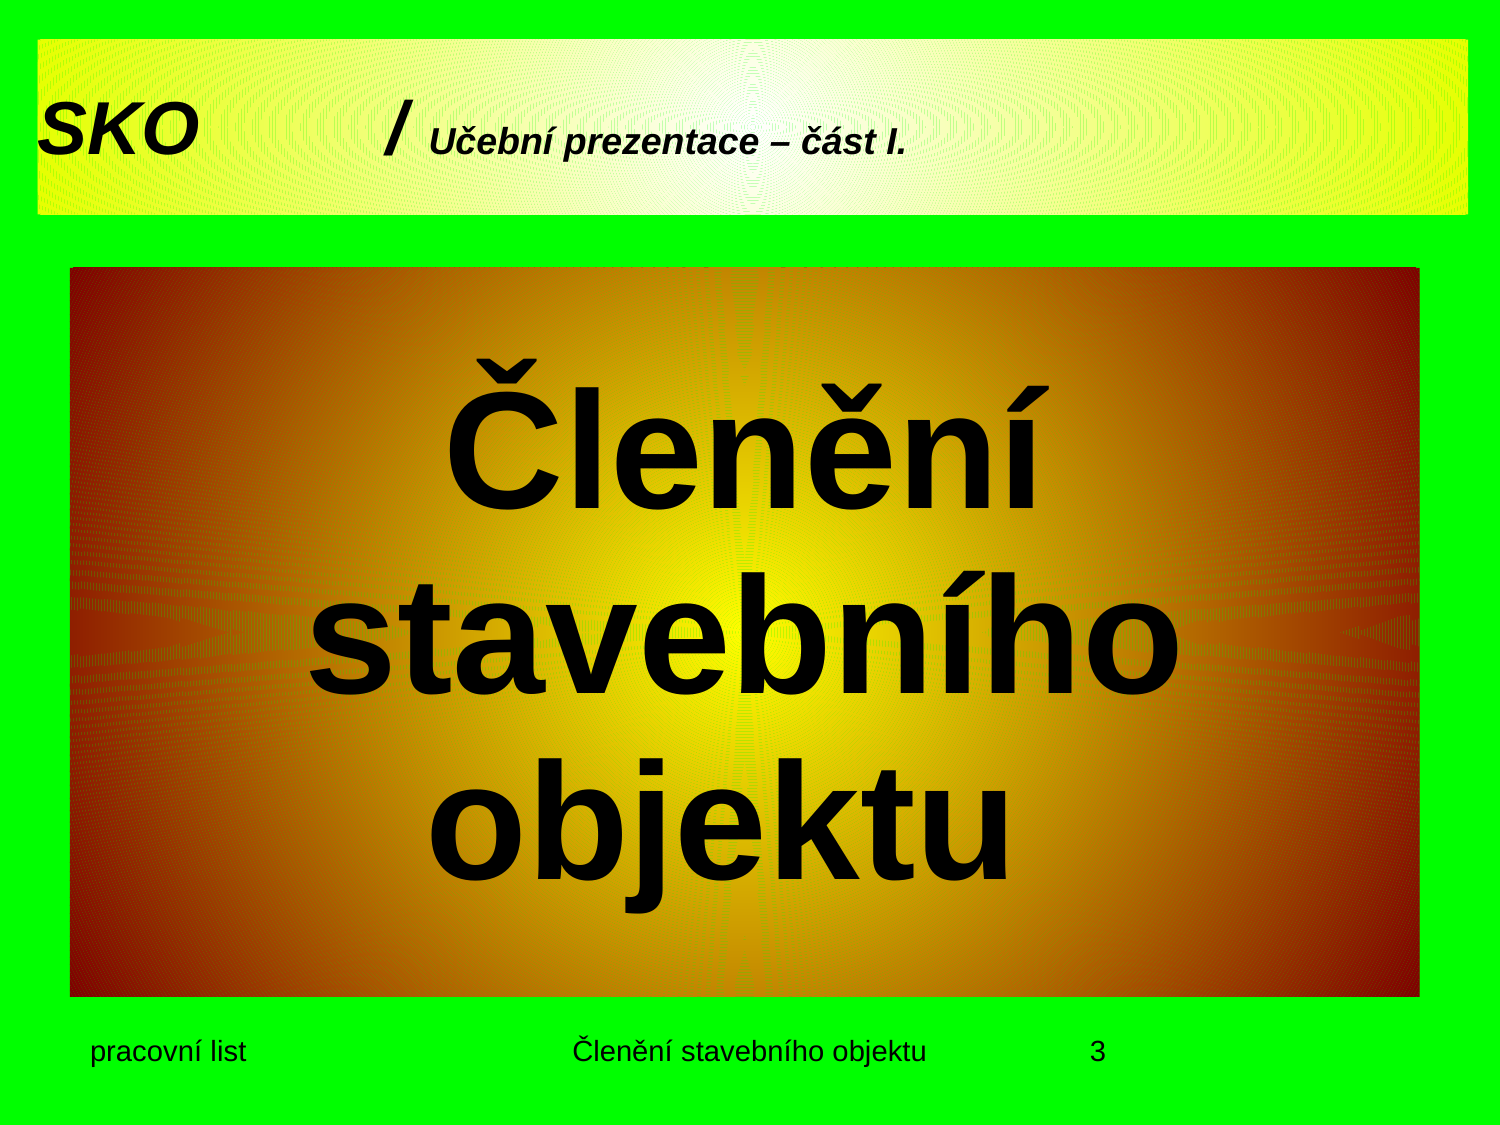

SKO / Učební prezentace – část I.
Členění stavebního objektu
pracovní list
Členění stavebního objektu